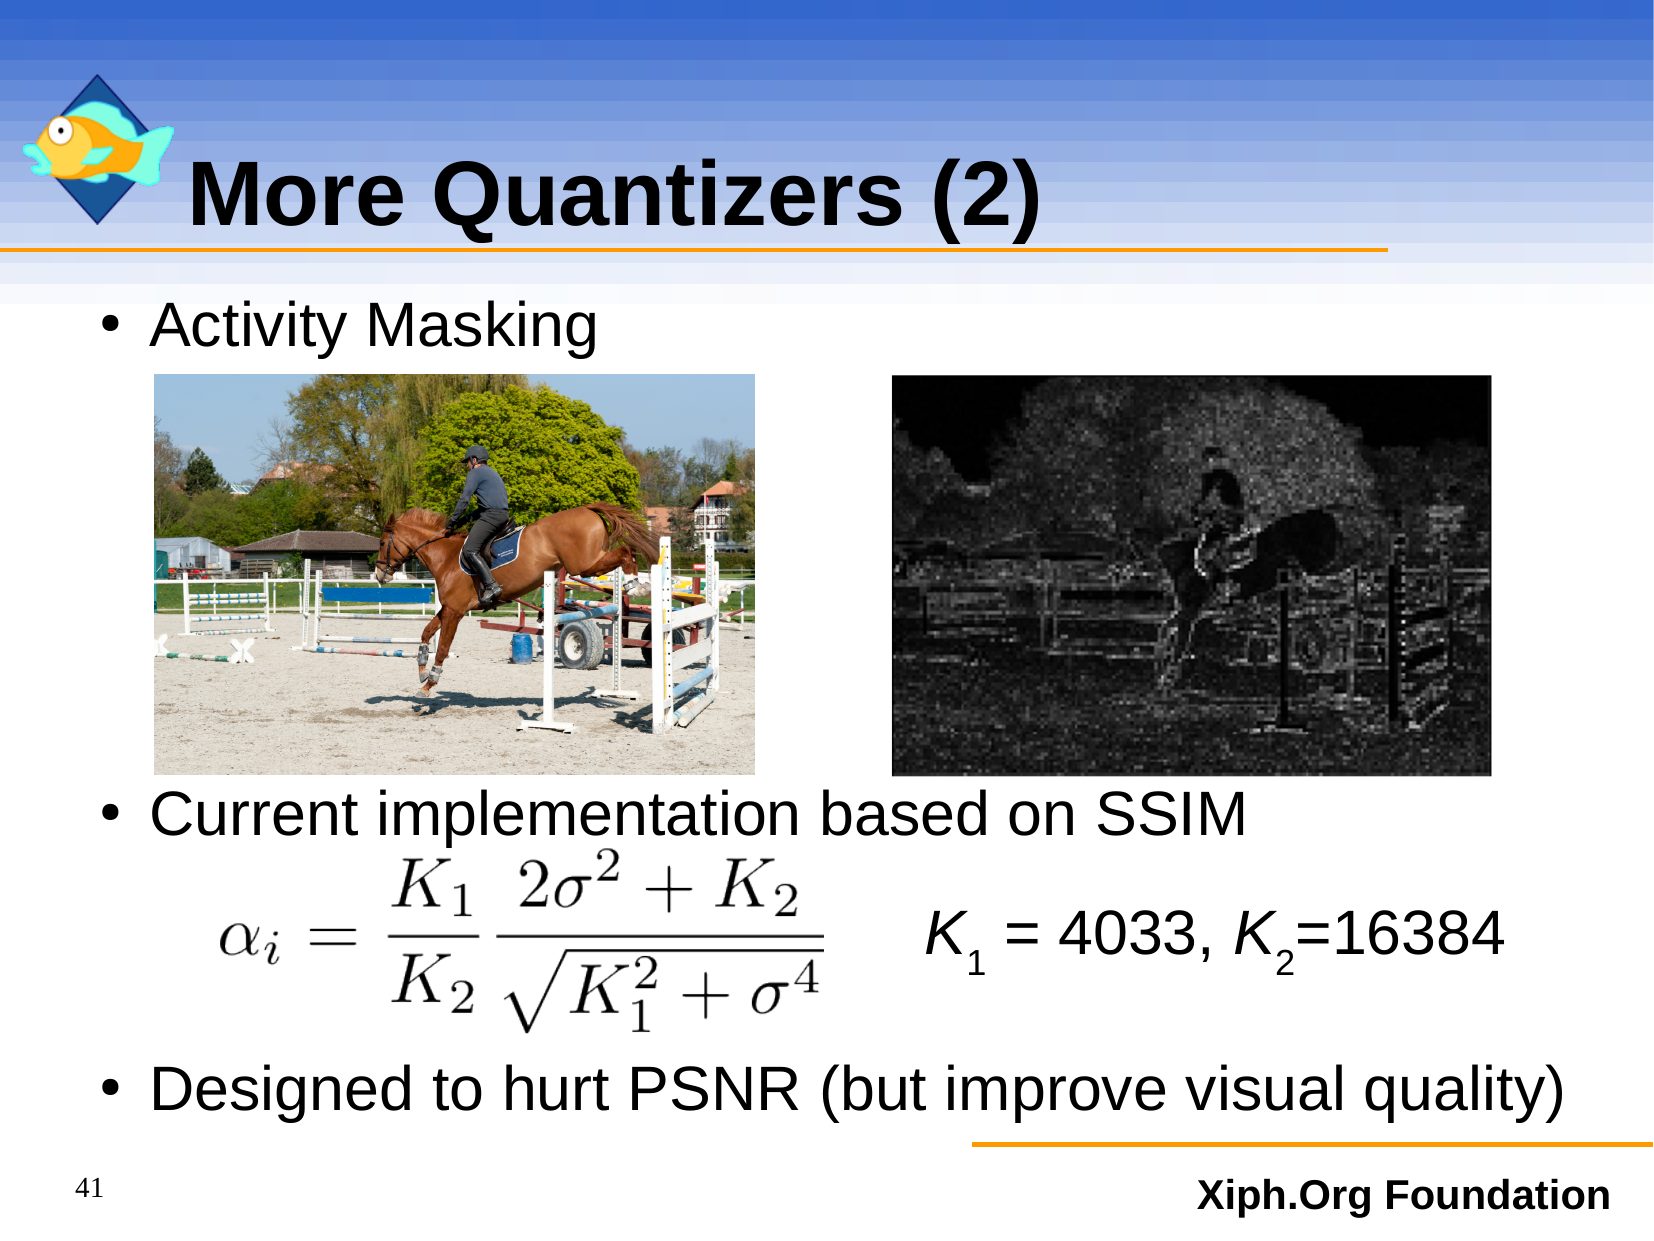

# More Quantizers (2)
Activity Masking
Current implementation based on SSIM
K1 = 4033, K2=16384
Designed to hurt PSNR (but improve visual quality)
41